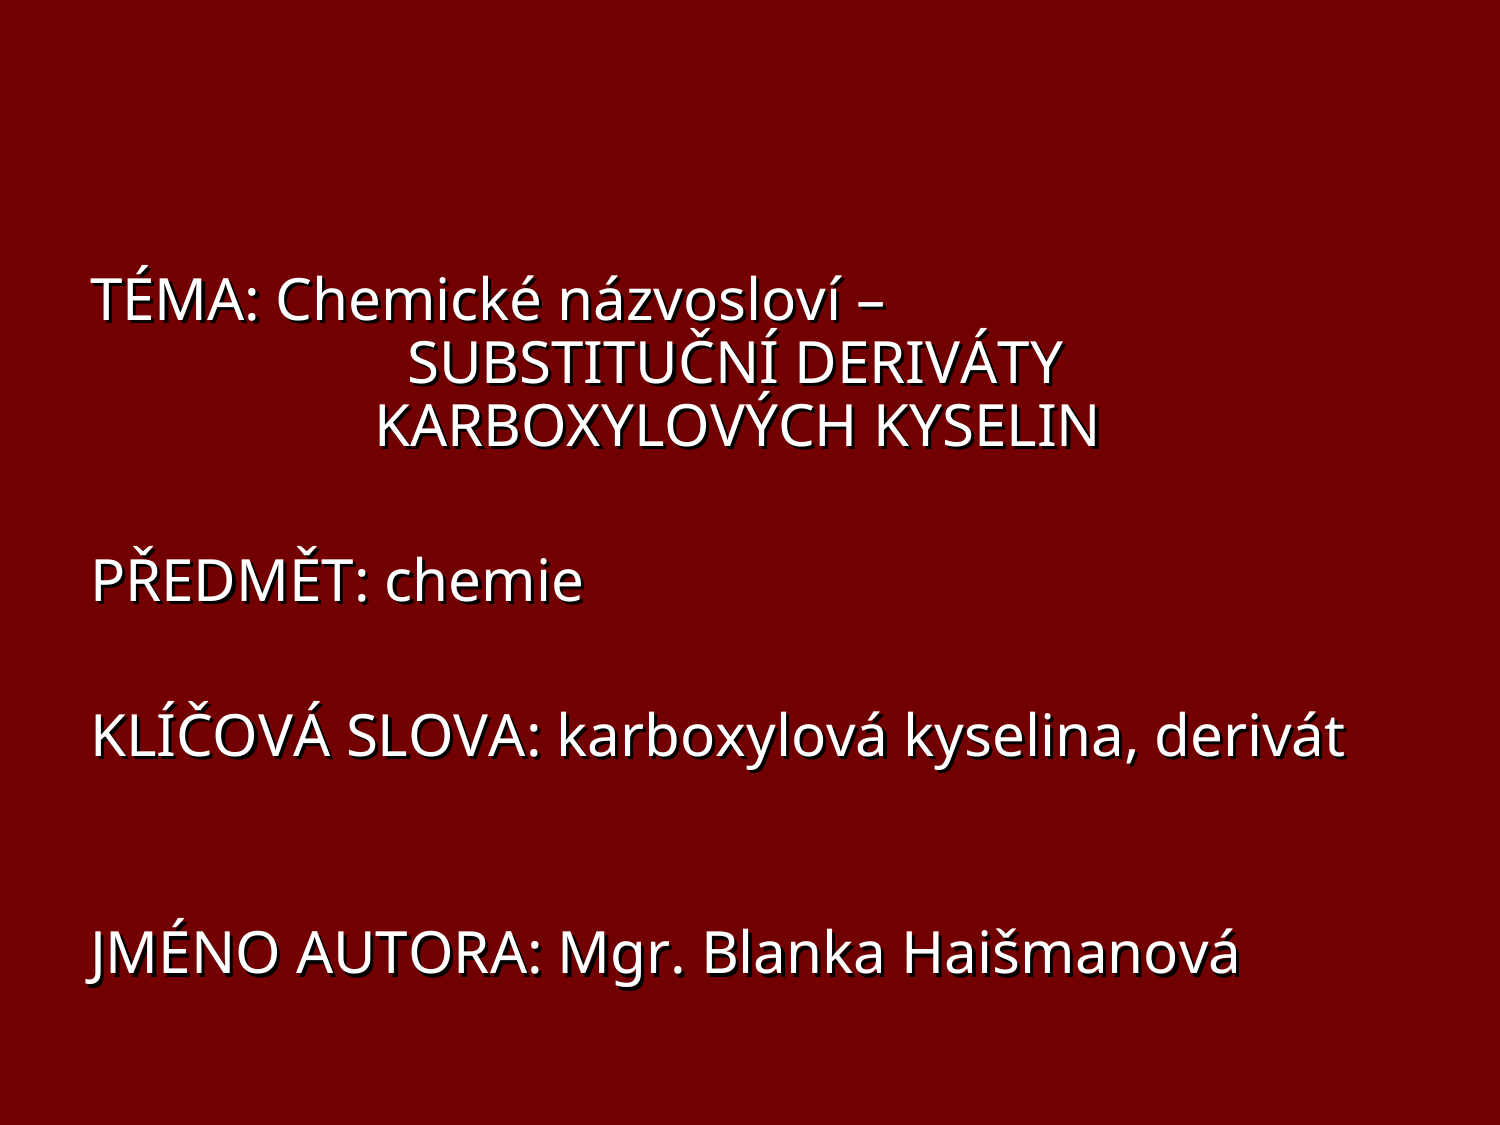

# TÉMA: Chemické názvosloví – 				 SUBSTITUČNÍ DERIVÁTY KARBOXYLOVÝCH KYSELIN
PŘEDMĚT: chemie
KLÍČOVÁ SLOVA: karboxylová kyselina, derivát
JMÉNO AUTORA: Mgr. Blanka Haišmanová